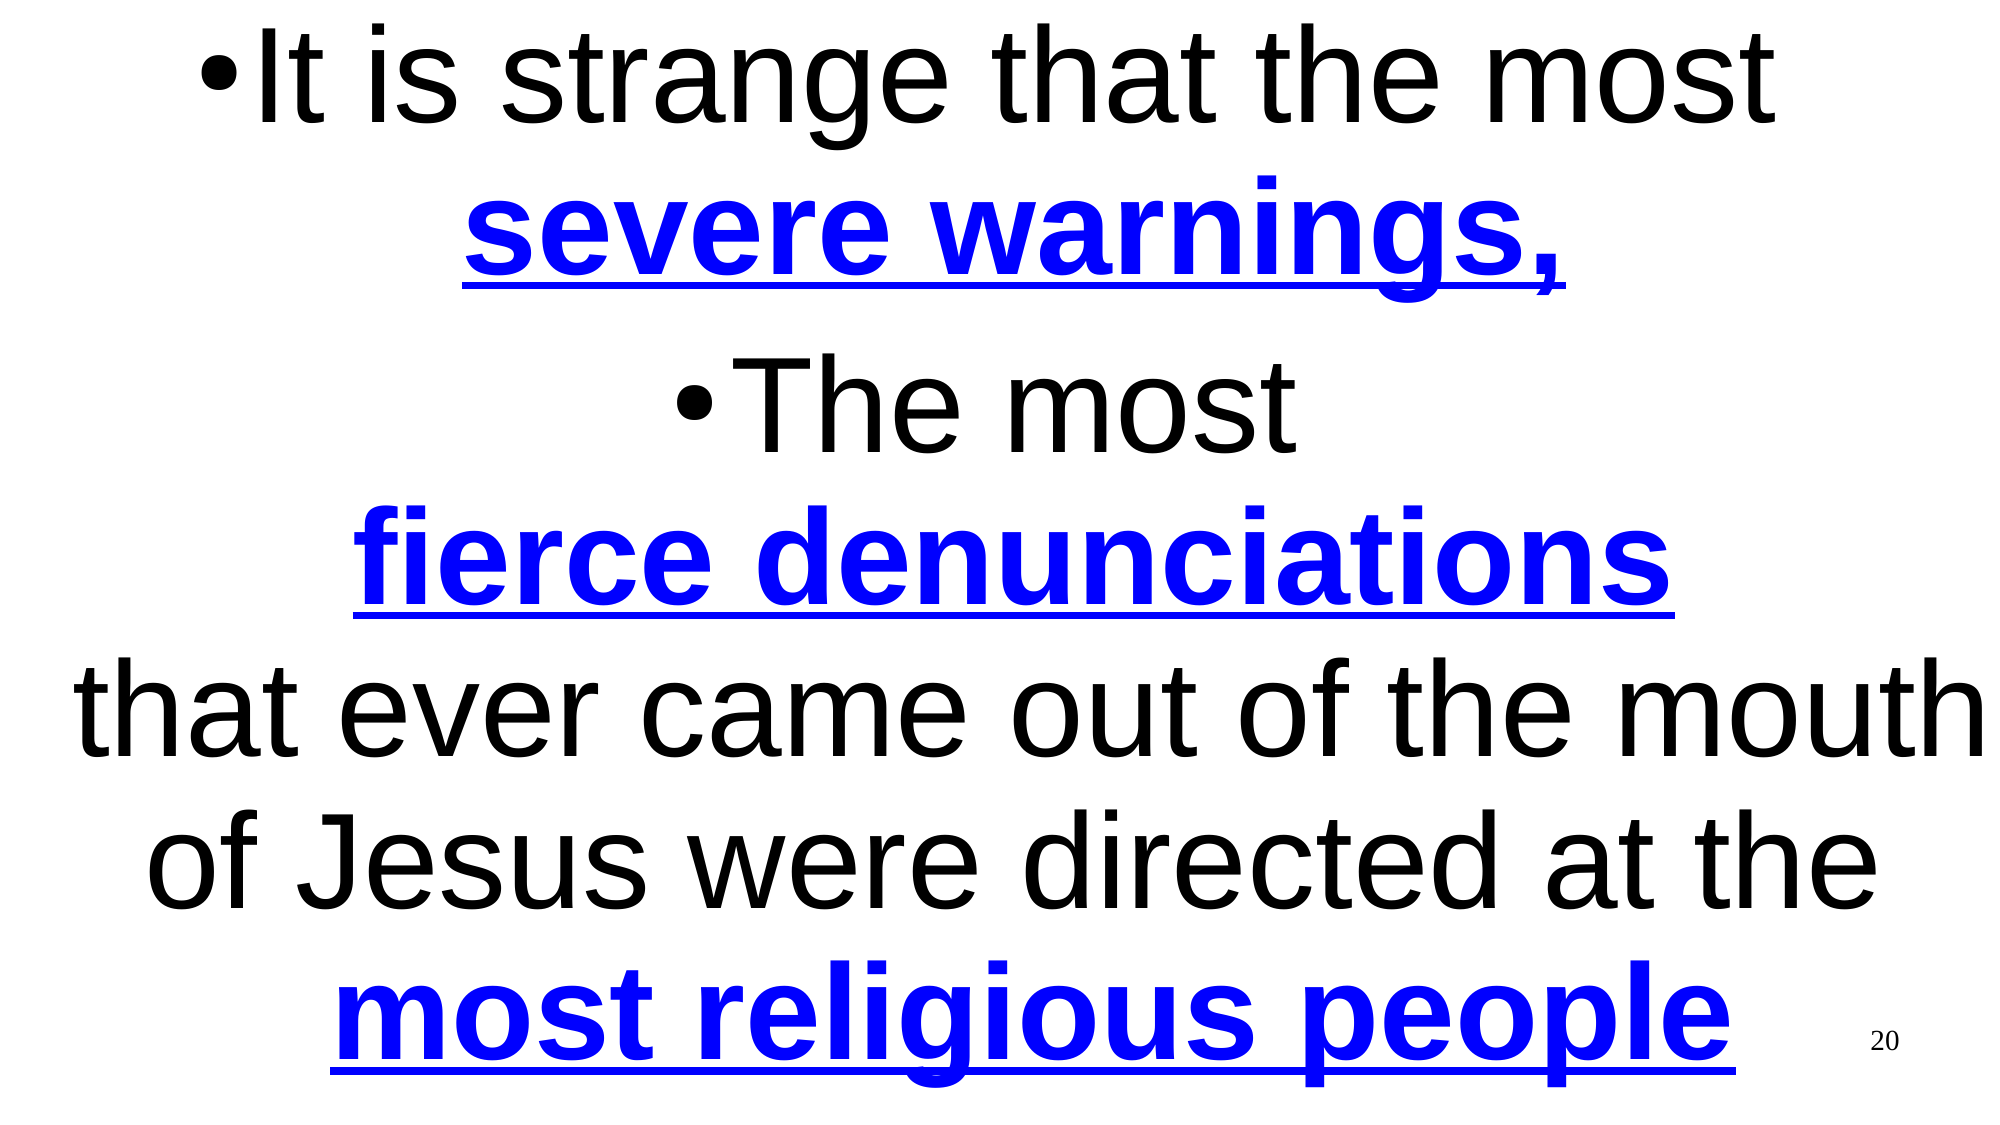

# It is strange that the most severe warnings,
The most
fierce denunciations
that ever came out of the mouth of Jesus were directed at the
most religious people
20